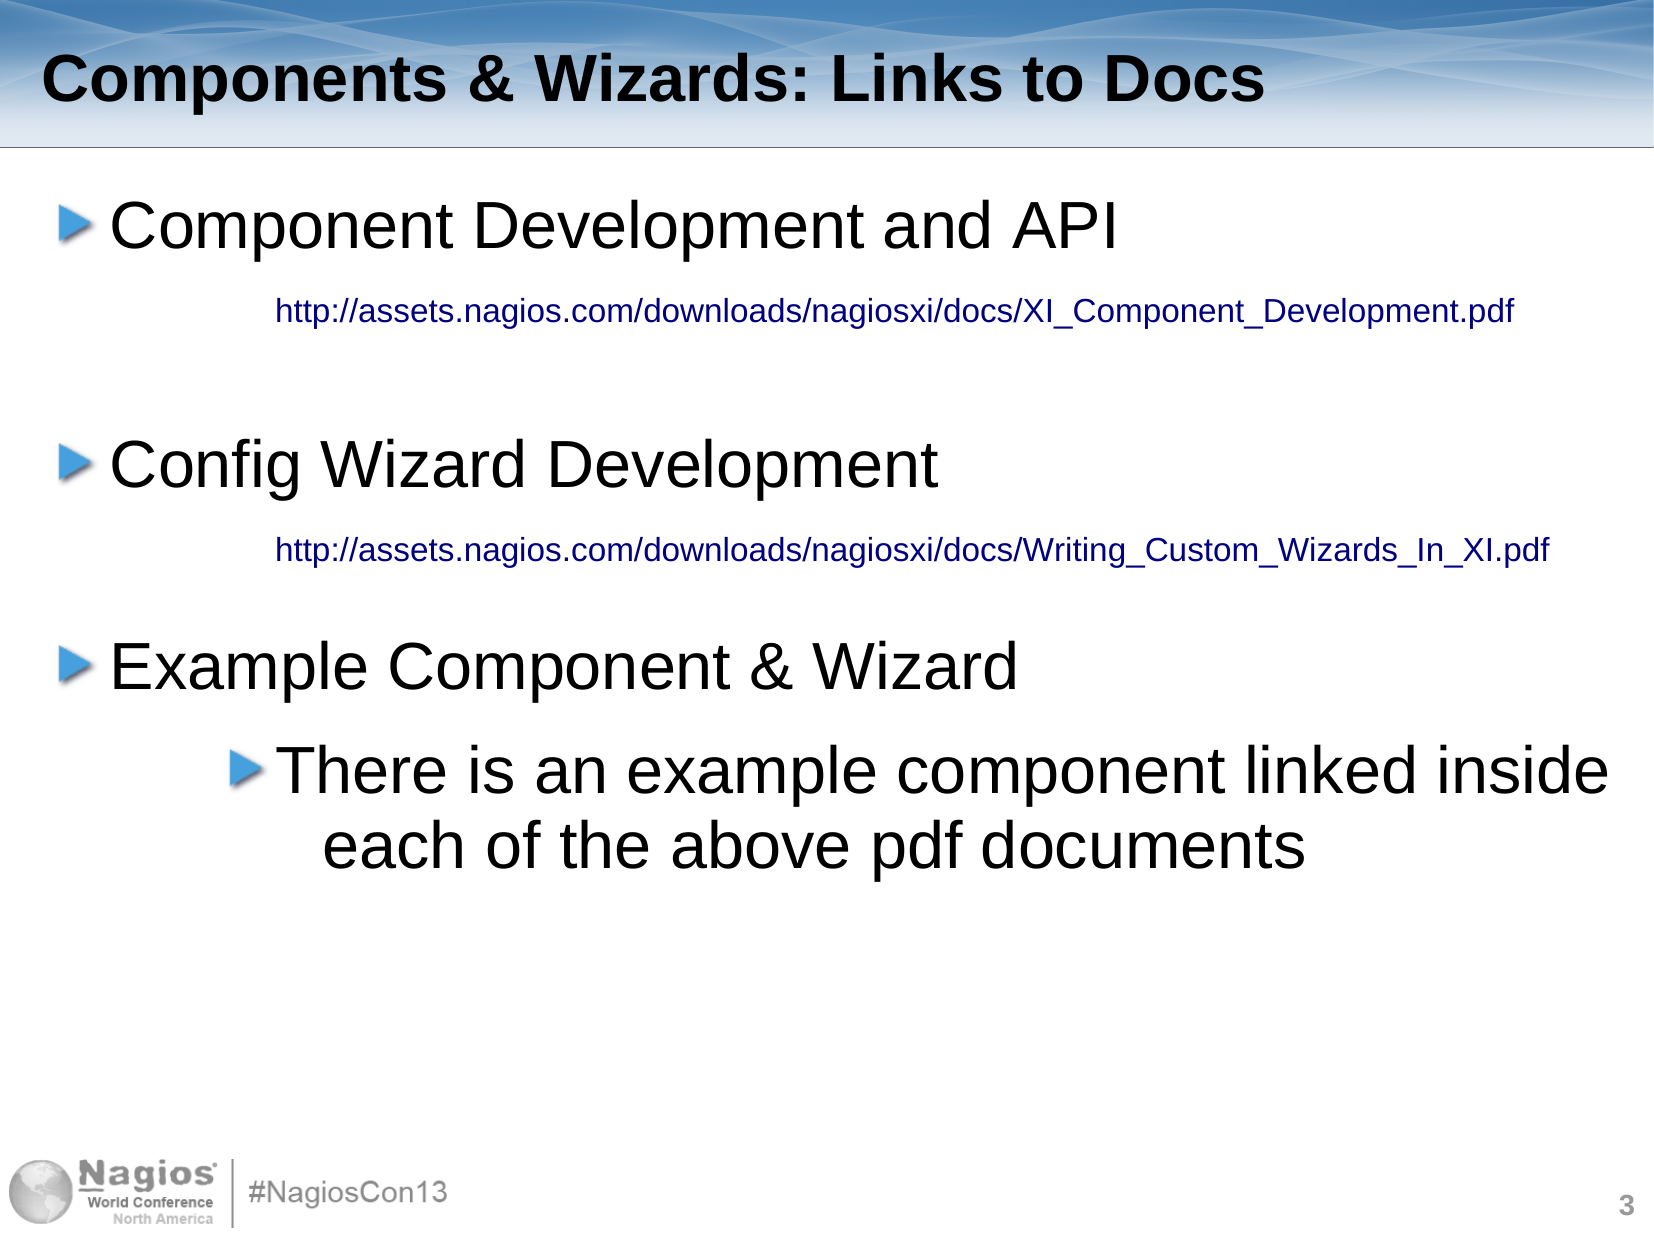

# Components & Wizards: Links to Docs
Component Development and API
http://assets.nagios.com/downloads/nagiosxi/docs/XI_Component_Development.pdf
Config Wizard Development
http://assets.nagios.com/downloads/nagiosxi/docs/Writing_Custom_Wizards_In_XI.pdf
Example Component & Wizard
There is an example component linked inside each of the above pdf documents
3